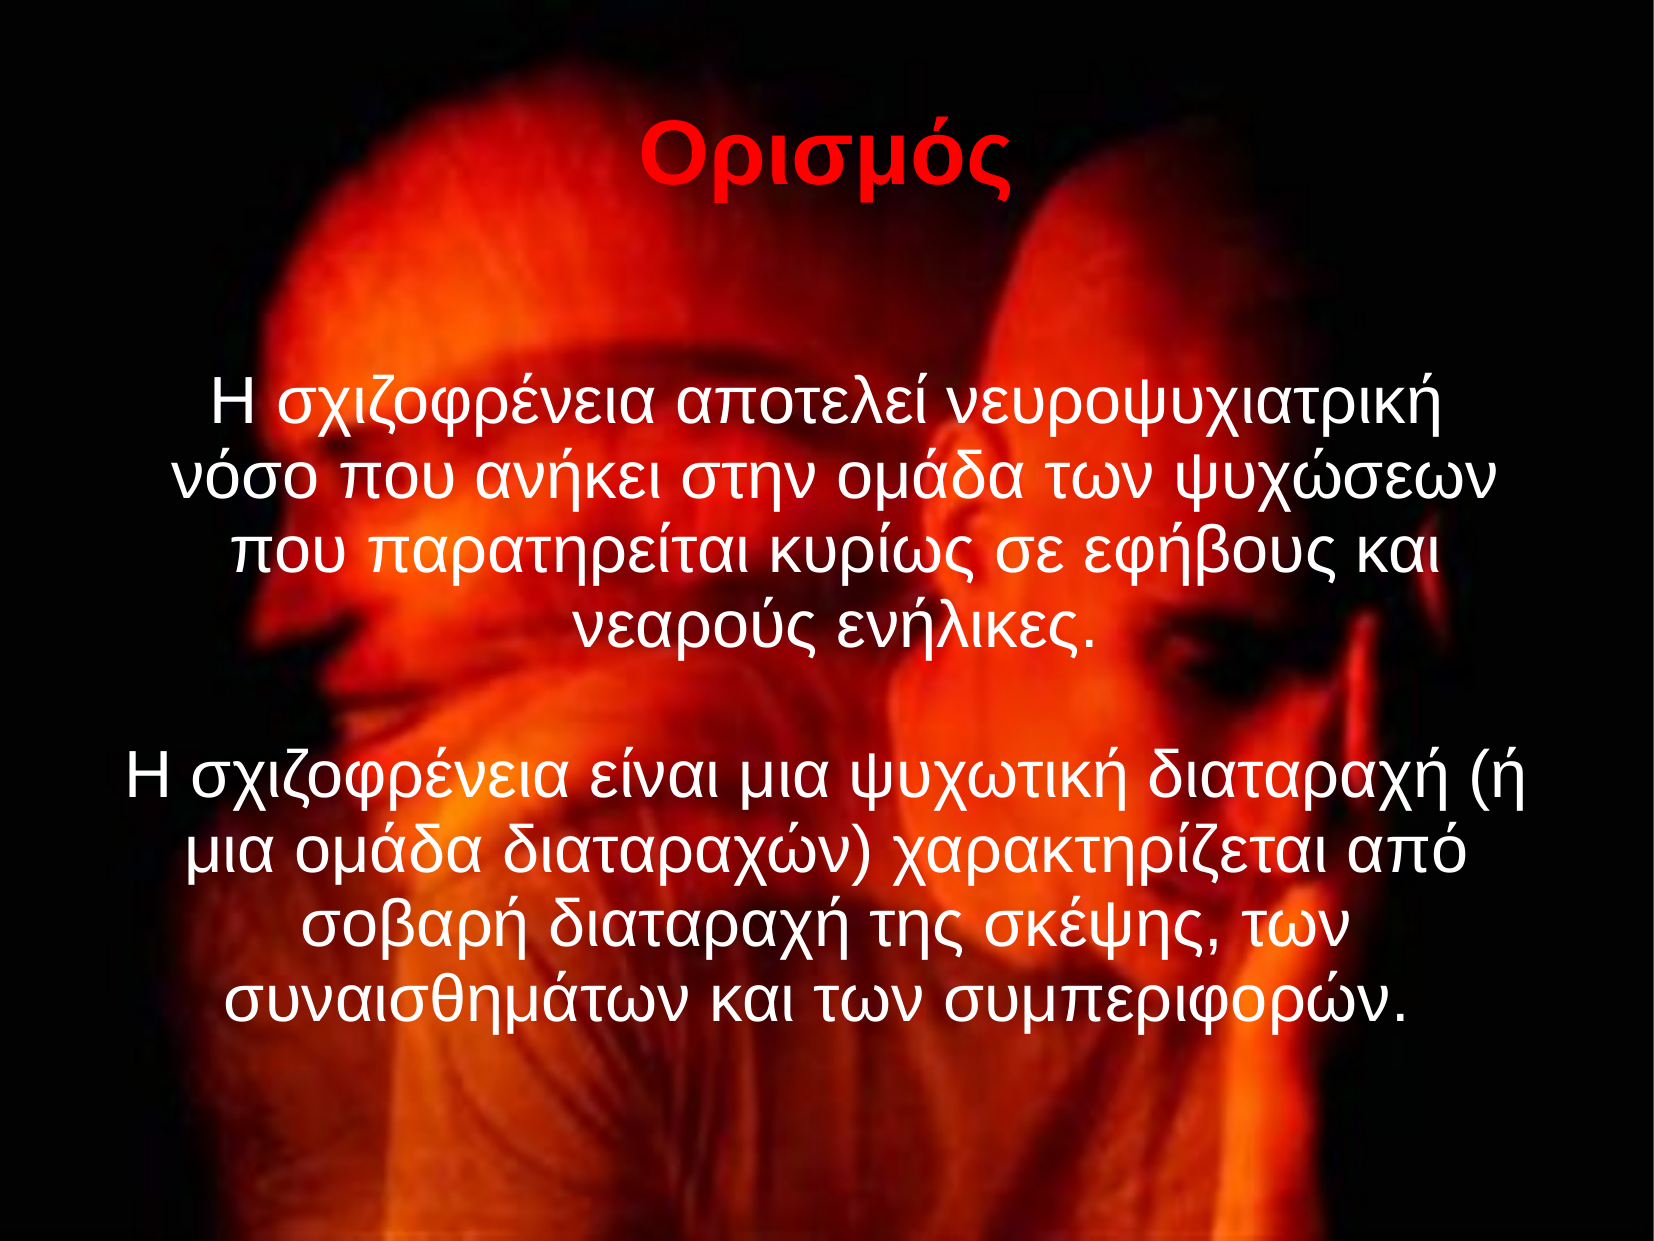

# Ορισμός
Η σχιζοφρένεια αποτελεί νευροψυχιατρική
 νόσο που ανήκει στην ομάδα των ψυχώσεων
 που παρατηρείται κυρίως σε εφήβους και
 νεαρούς ενήλικες.
Η σχιζοφρένεια είναι μια ψυχωτική διαταραχή (ή μια ομάδα διαταραχών) χαρακτηρίζεται από σοβαρή διαταραχή της σκέψης, των συναισθημάτων και των συμπεριφορών.